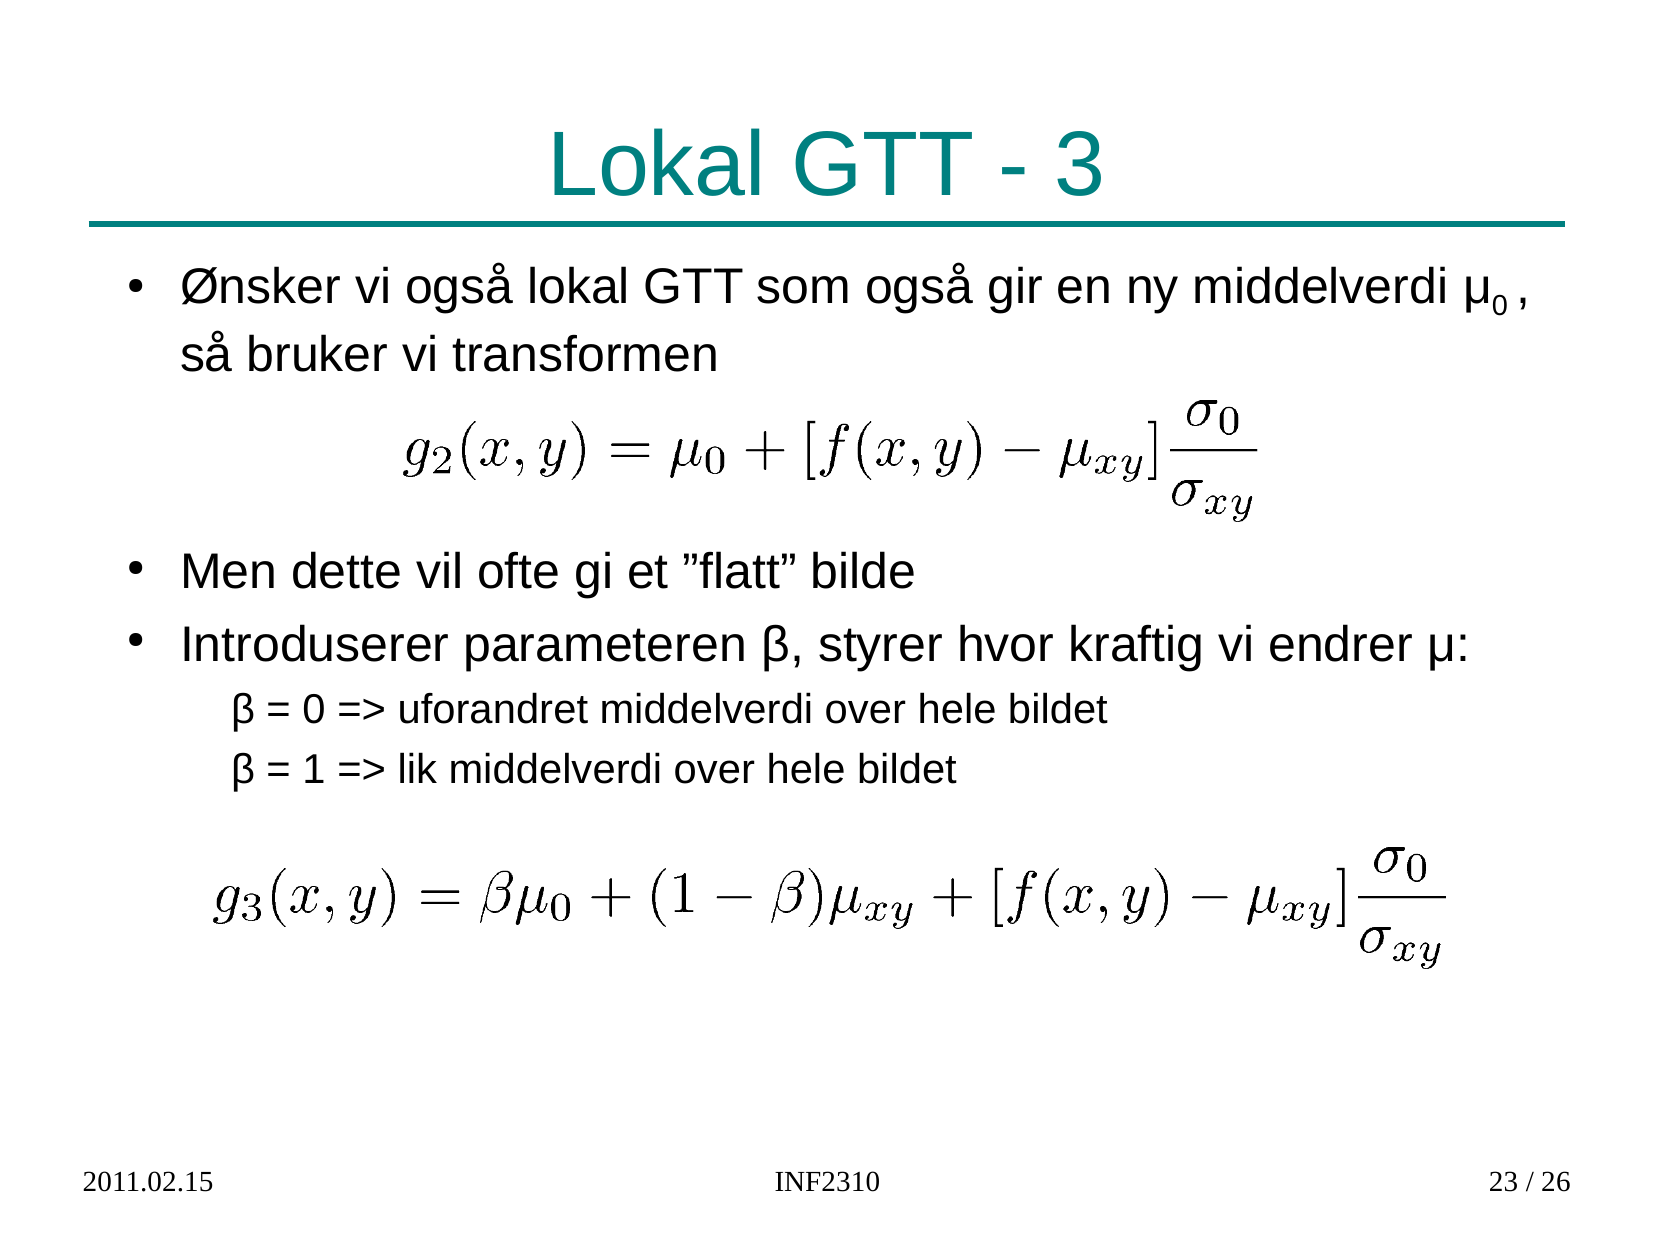

# Lokal GTT - 3
Ønsker vi også lokal GTT som også gir en ny middelverdi μ0 , så bruker vi transformen
Men dette vil ofte gi et ”flatt” bilde
Introduserer parameteren β, styrer hvor kraftig vi endrer μ:
	β = 0 => uforandret middelverdi over hele bildet
	β = 1 => lik middelverdi over hele bildet
2011.02.15
INF2310
23